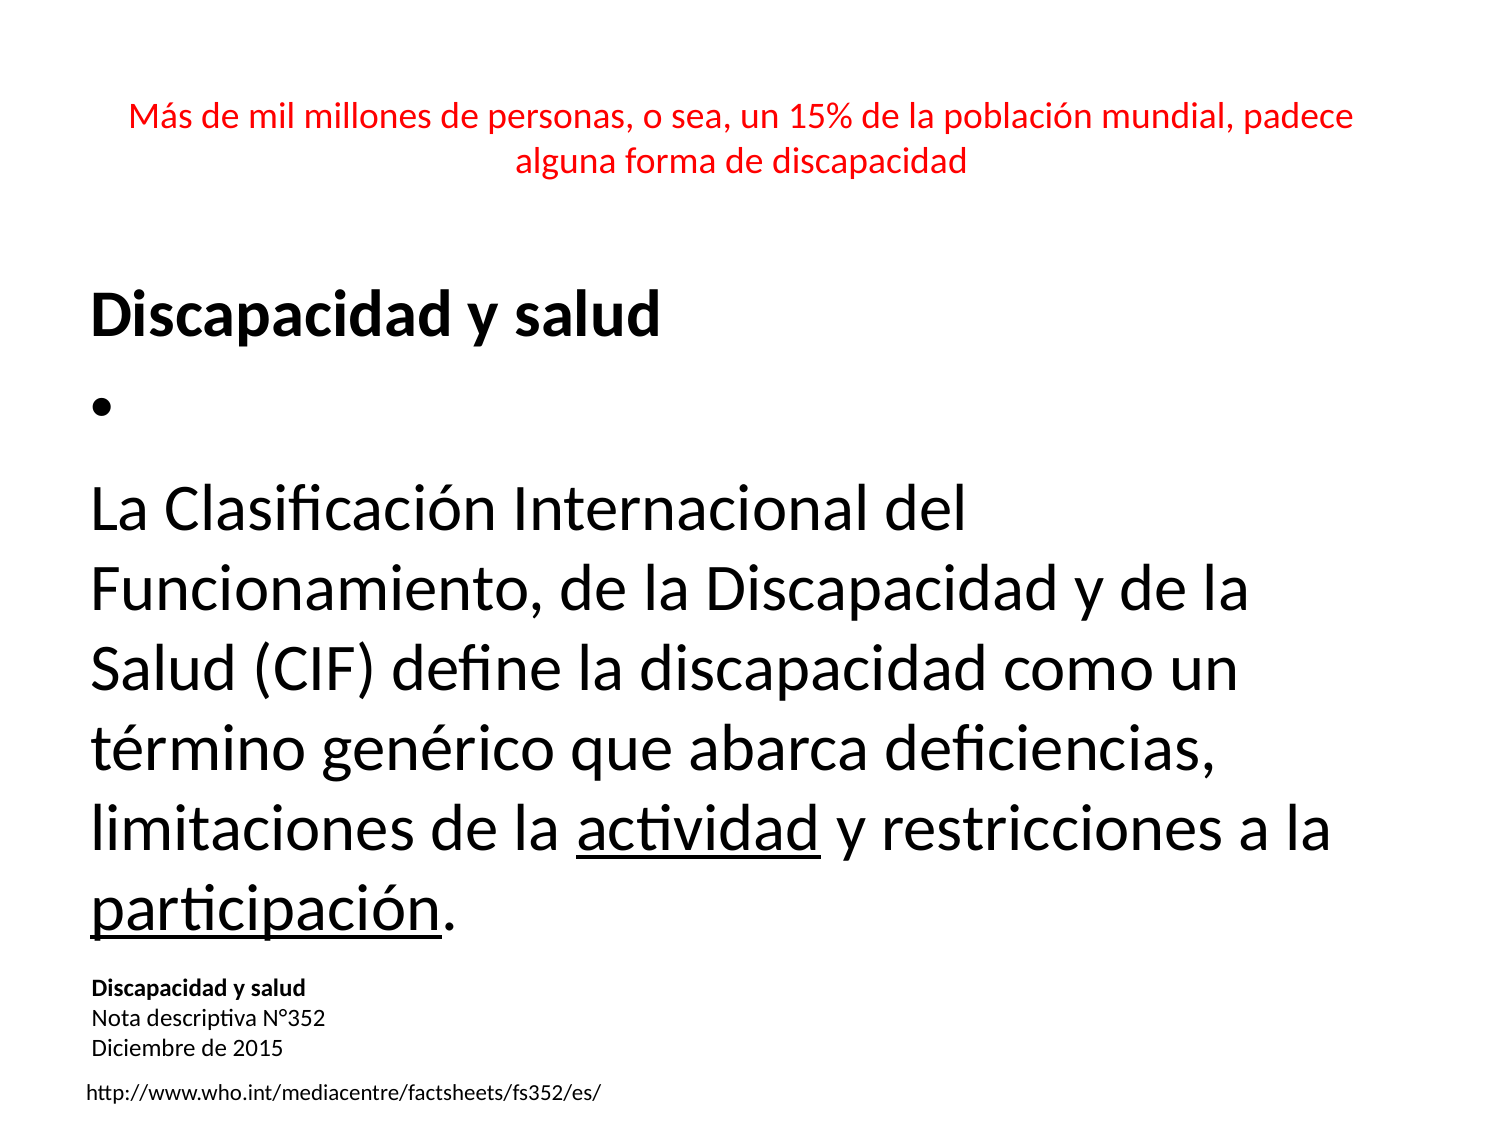

# Más de mil millones de personas, o sea, un 15% de la población mundial, padece alguna forma de discapacidad
Discapacidad y salud
La Clasificación Internacional del Funcionamiento, de la Discapacidad y de la Salud (CIF) define la discapacidad como un término genérico que abarca deficiencias, limitaciones de la actividad y restricciones a la participación.
Discapacidad y salud
Nota descriptiva N°352 
Diciembre de 2015
http://www.who.int/mediacentre/factsheets/fs352/es/